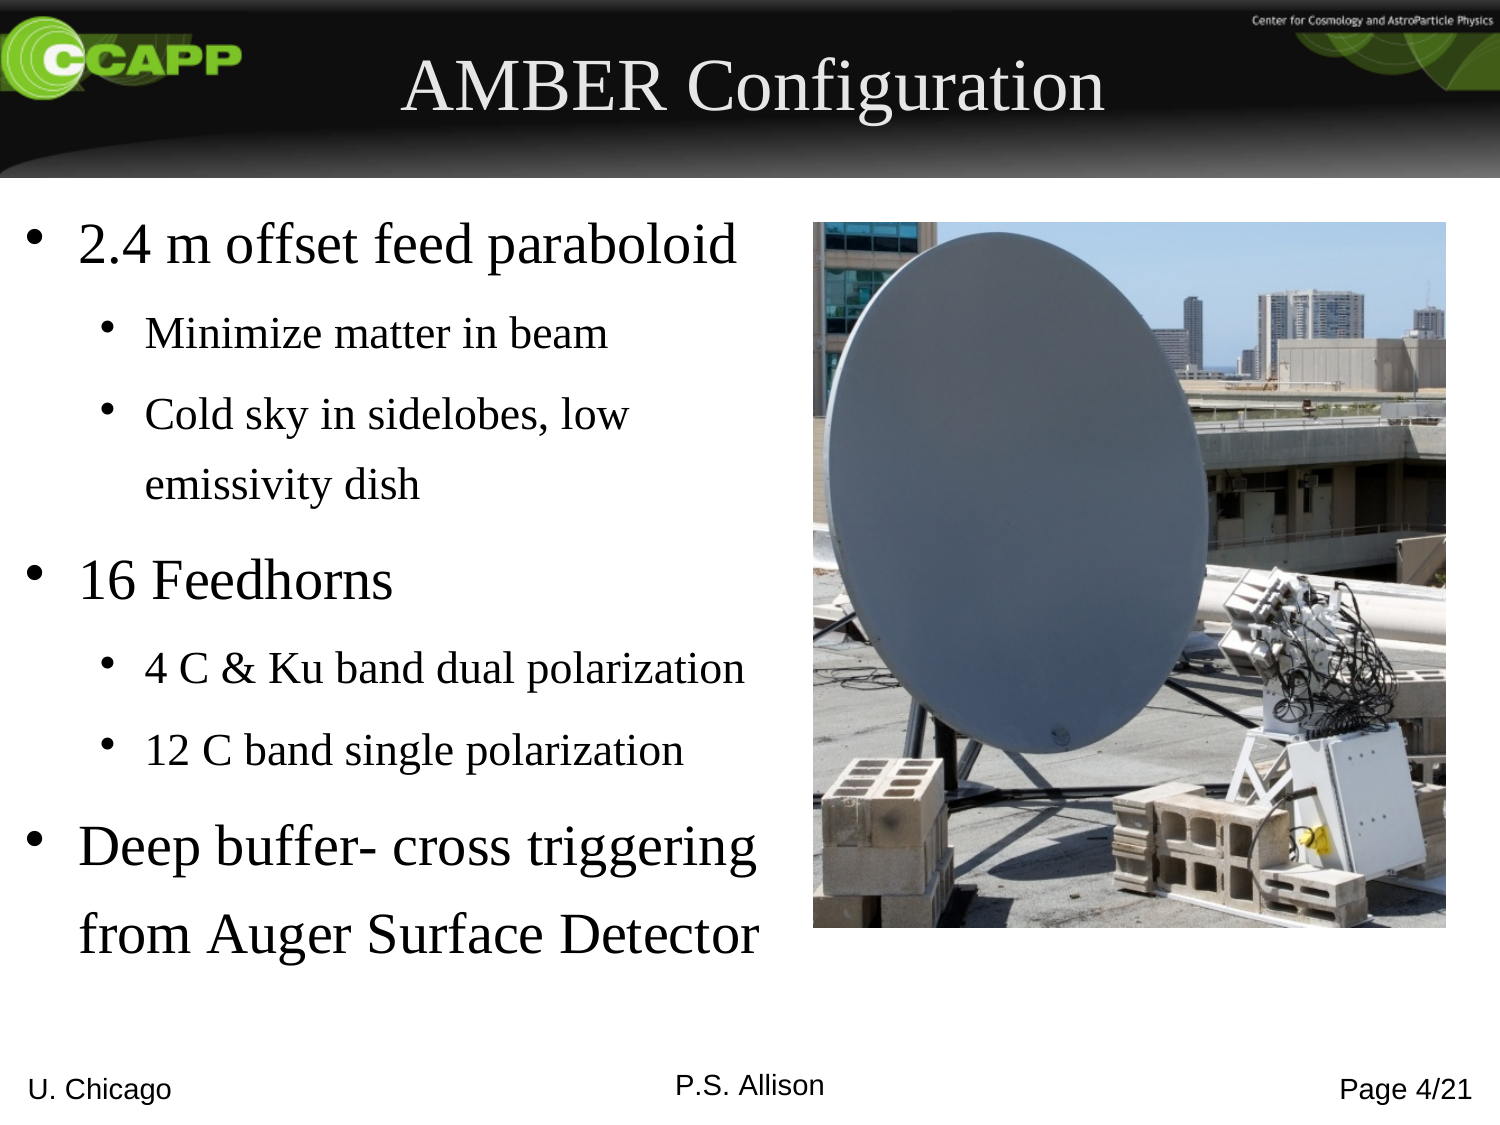

# AMBER Configuration
2.4 m offset feed paraboloid
Minimize matter in beam
Cold sky in sidelobes, low emissivity dish
16 Feedhorns
4 C & Ku band dual polarization
12 C band single polarization
Deep buffer- cross triggering from Auger Surface Detector